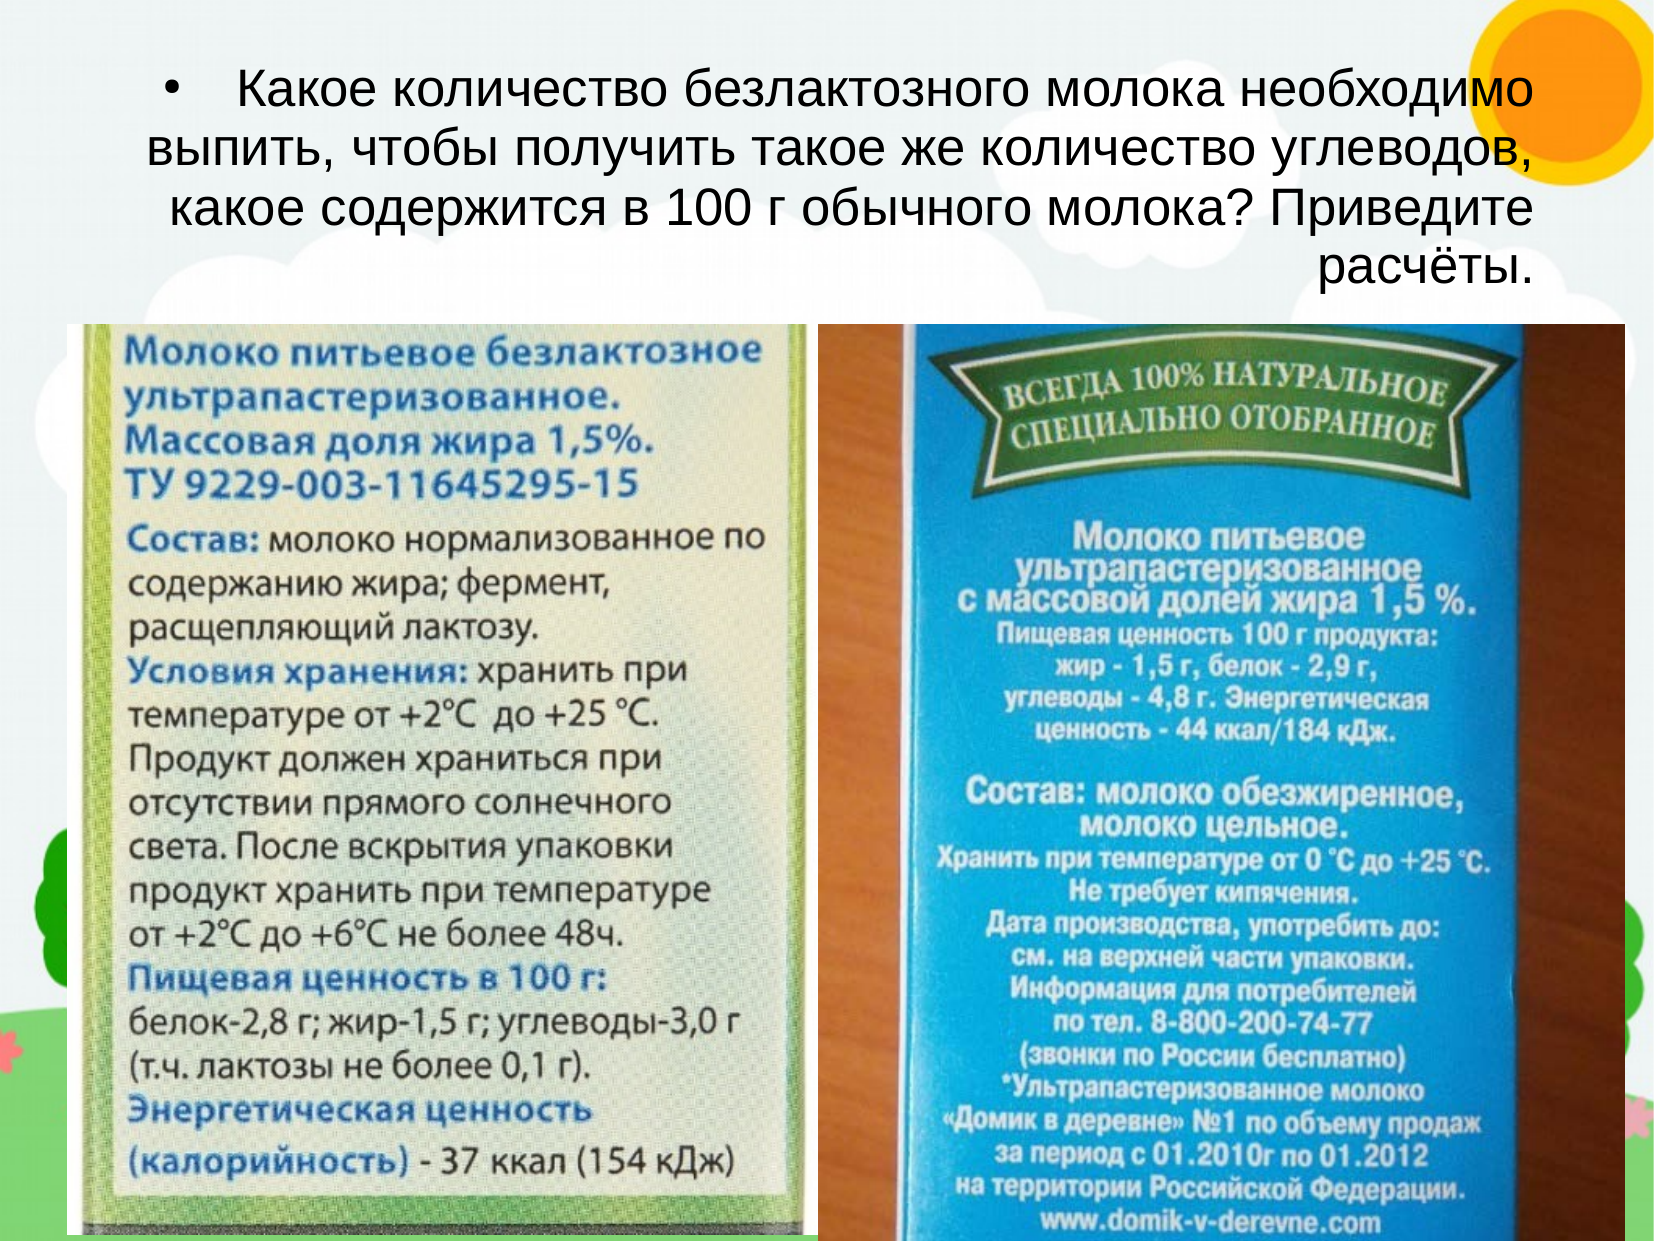

# Какое количество безлактозного молока необходимо выпить, чтобы получить такое же количество углеводов, какое содержится в 100 г обычного молока? Приведите расчёты.